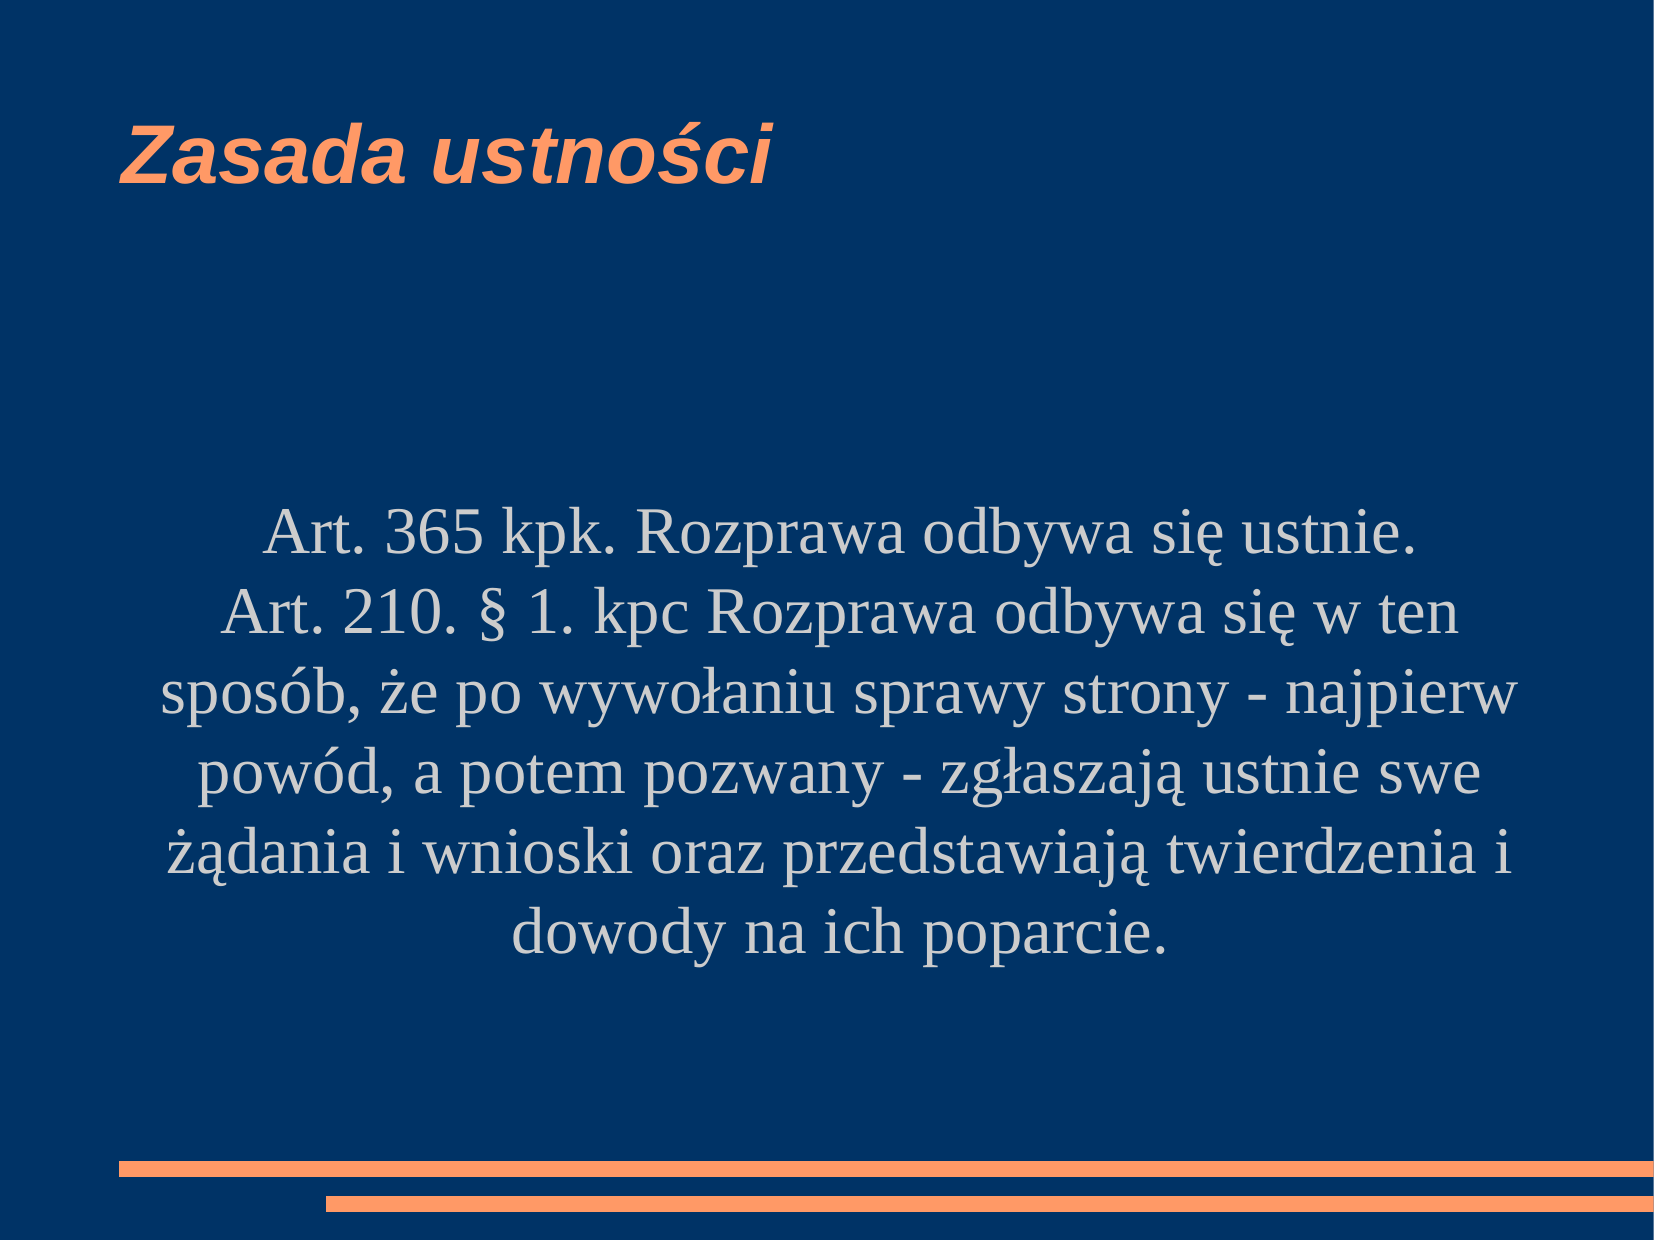

# Zasada ustności
Art. 365 kpk. Rozprawa odbywa się ustnie.
Art. 210. § 1. kpc Rozprawa odbywa się w ten sposób, że po wywołaniu sprawy strony - najpierw powód, a potem pozwany - zgłaszają ustnie swe żądania i wnioski oraz przedstawiają twierdzenia i dowody na ich poparcie.